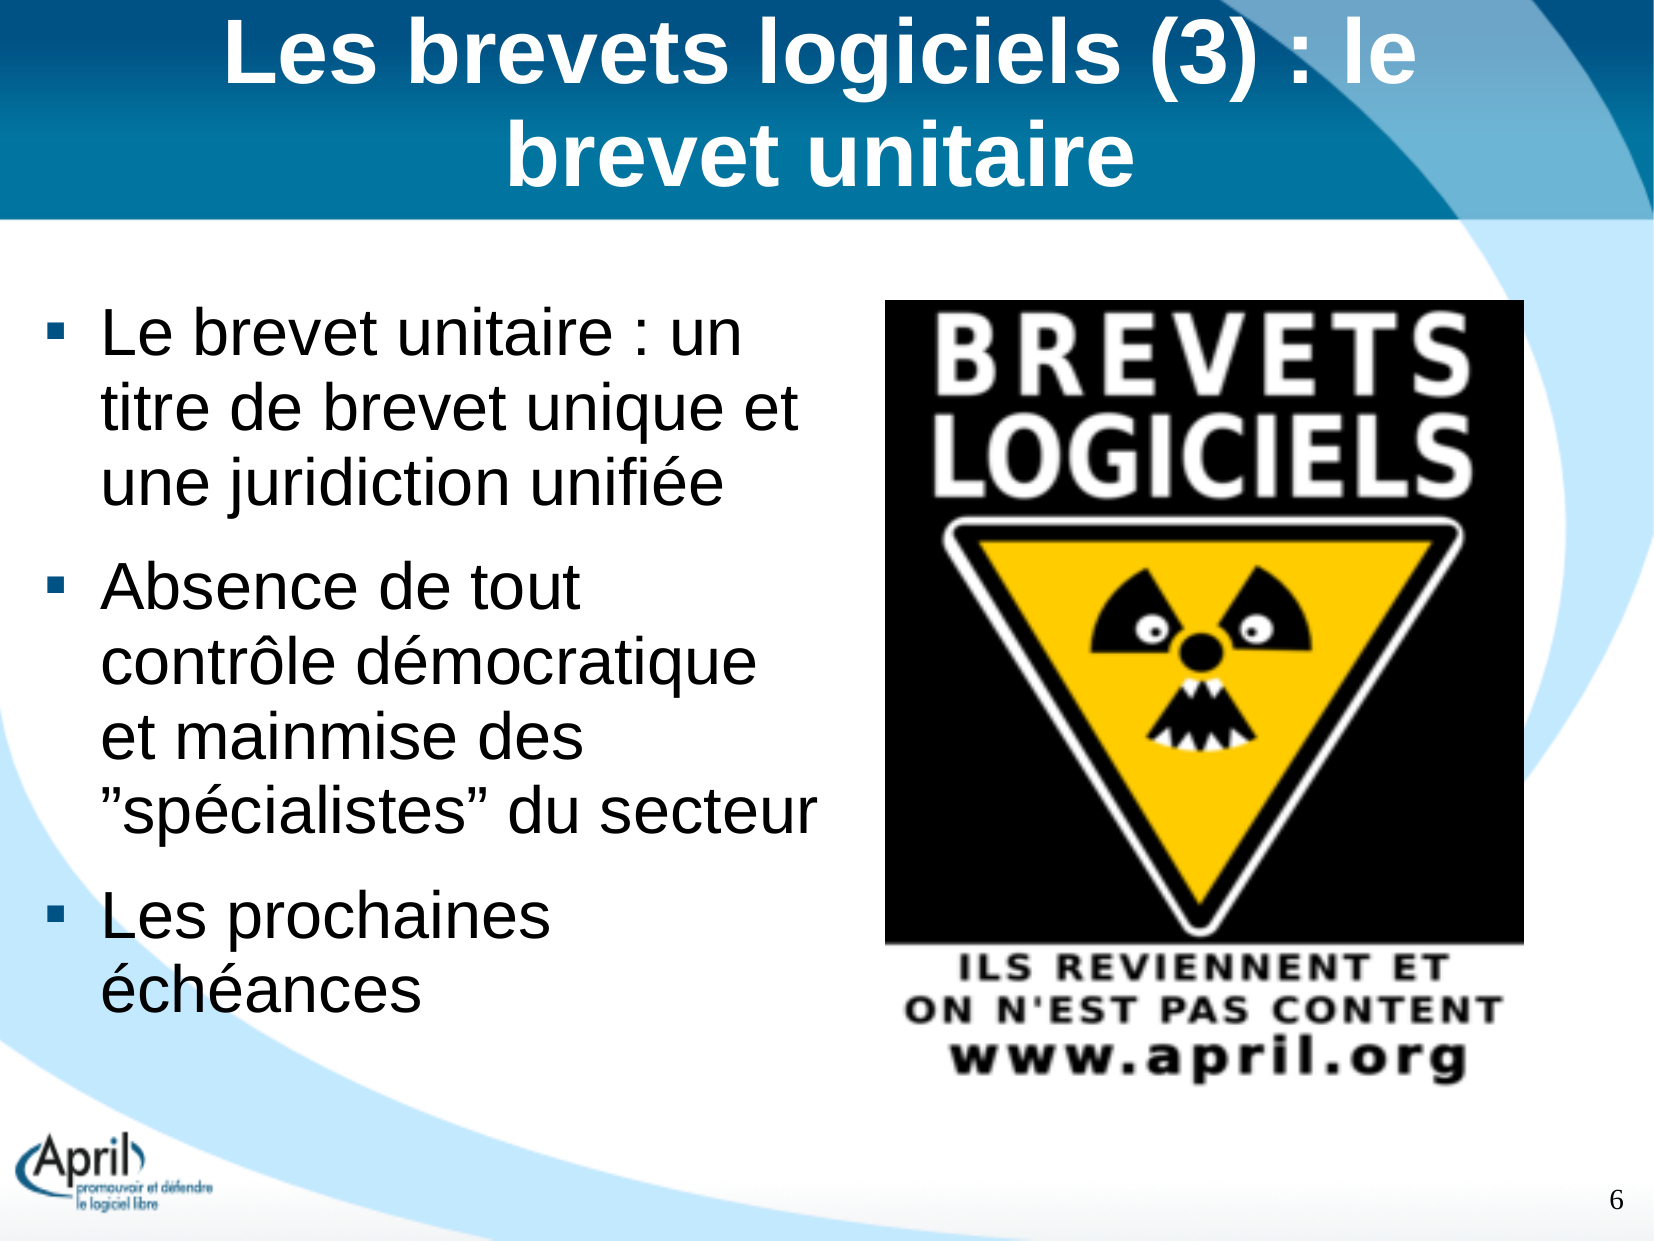

# Les brevets logiciels (3) : le brevet unitaire
Le brevet unitaire : un titre de brevet unique et une juridiction unifiée
Absence de tout contrôle démocratique et mainmise des ”spécialistes” du secteur
Les prochaines échéances
6